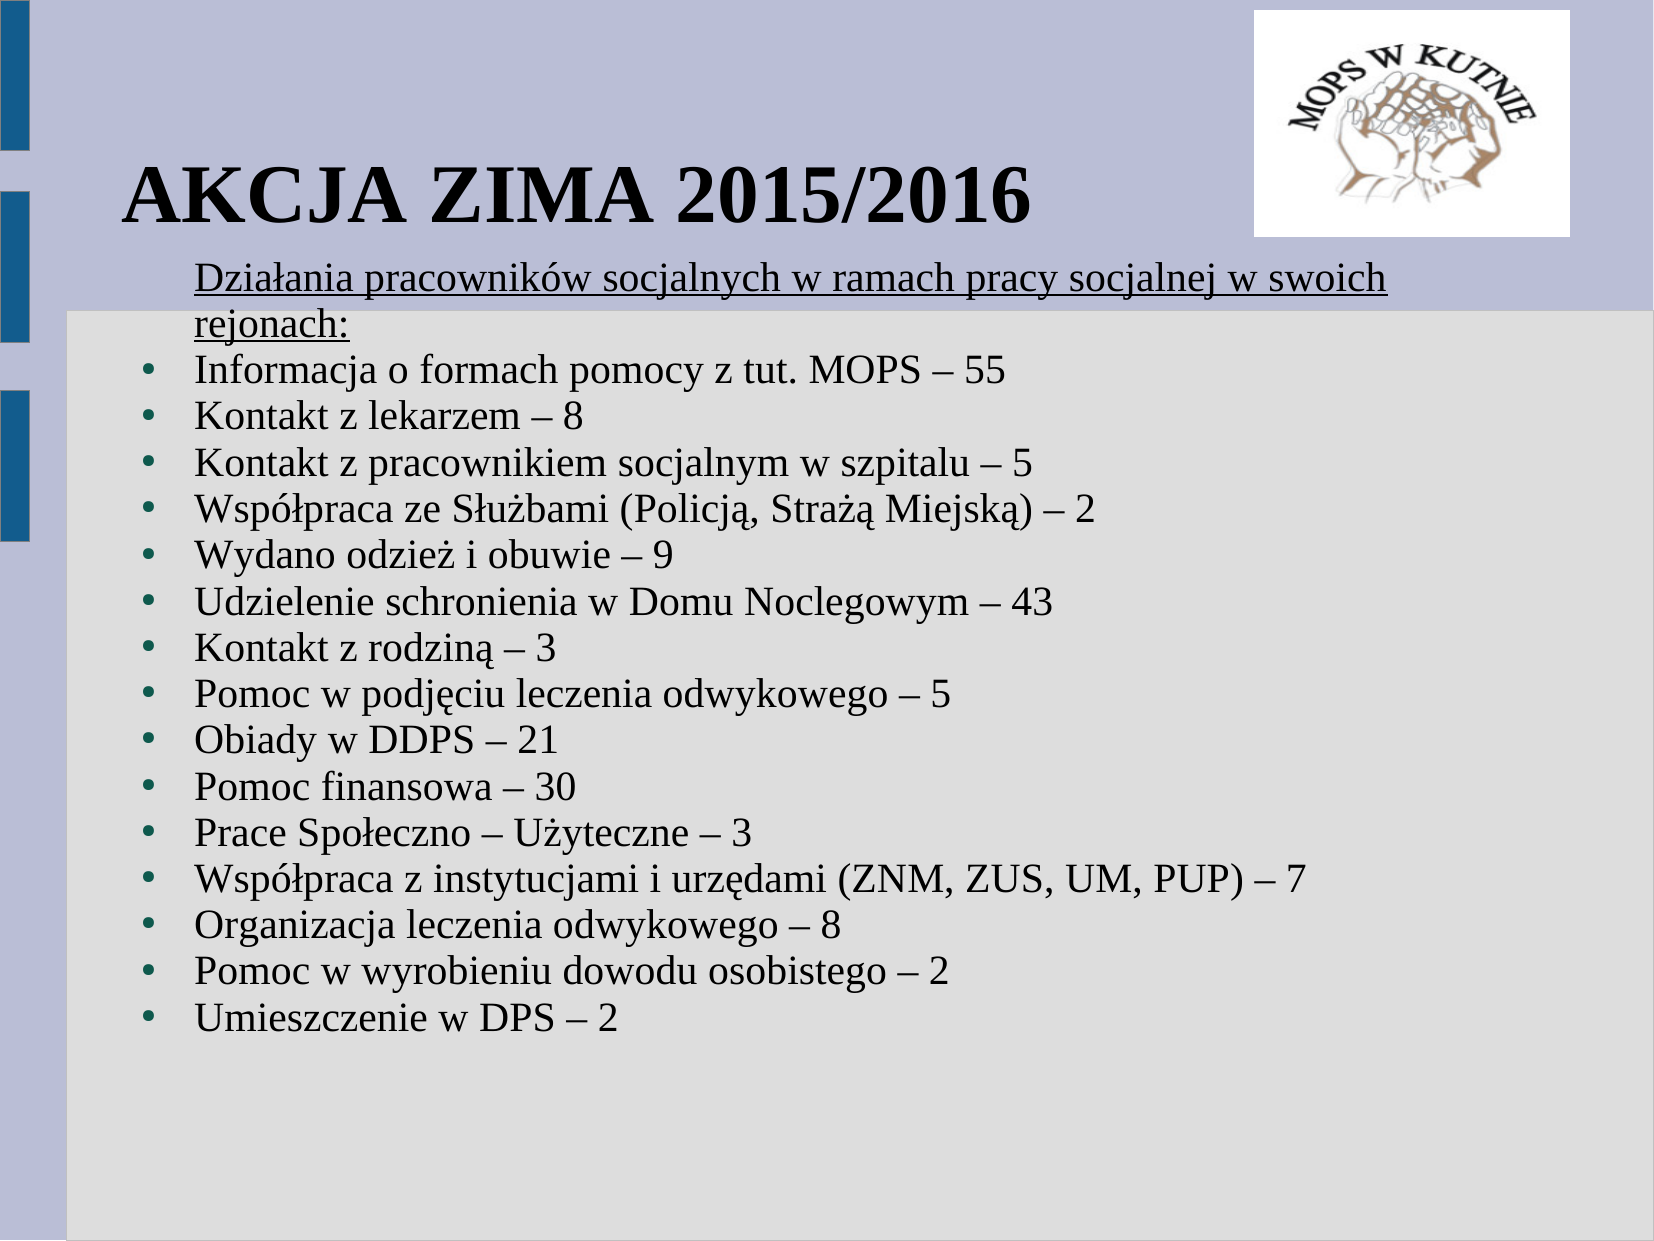

# AKCJA ZIMA 2015/2016
Działania pracowników socjalnych w ramach pracy socjalnej w swoich rejonach:
Informacja o formach pomocy z tut. MOPS – 55
Kontakt z lekarzem – 8
Kontakt z pracownikiem socjalnym w szpitalu – 5
Współpraca ze Służbami (Policją, Strażą Miejską) – 2
Wydano odzież i obuwie – 9
Udzielenie schronienia w Domu Noclegowym – 43
Kontakt z rodziną – 3
Pomoc w podjęciu leczenia odwykowego – 5
Obiady w DDPS – 21
Pomoc finansowa – 30
Prace Społeczno – Użyteczne – 3
Współpraca z instytucjami i urzędami (ZNM, ZUS, UM, PUP) – 7
Organizacja leczenia odwykowego – 8
Pomoc w wyrobieniu dowodu osobistego – 2
Umieszczenie w DPS – 2